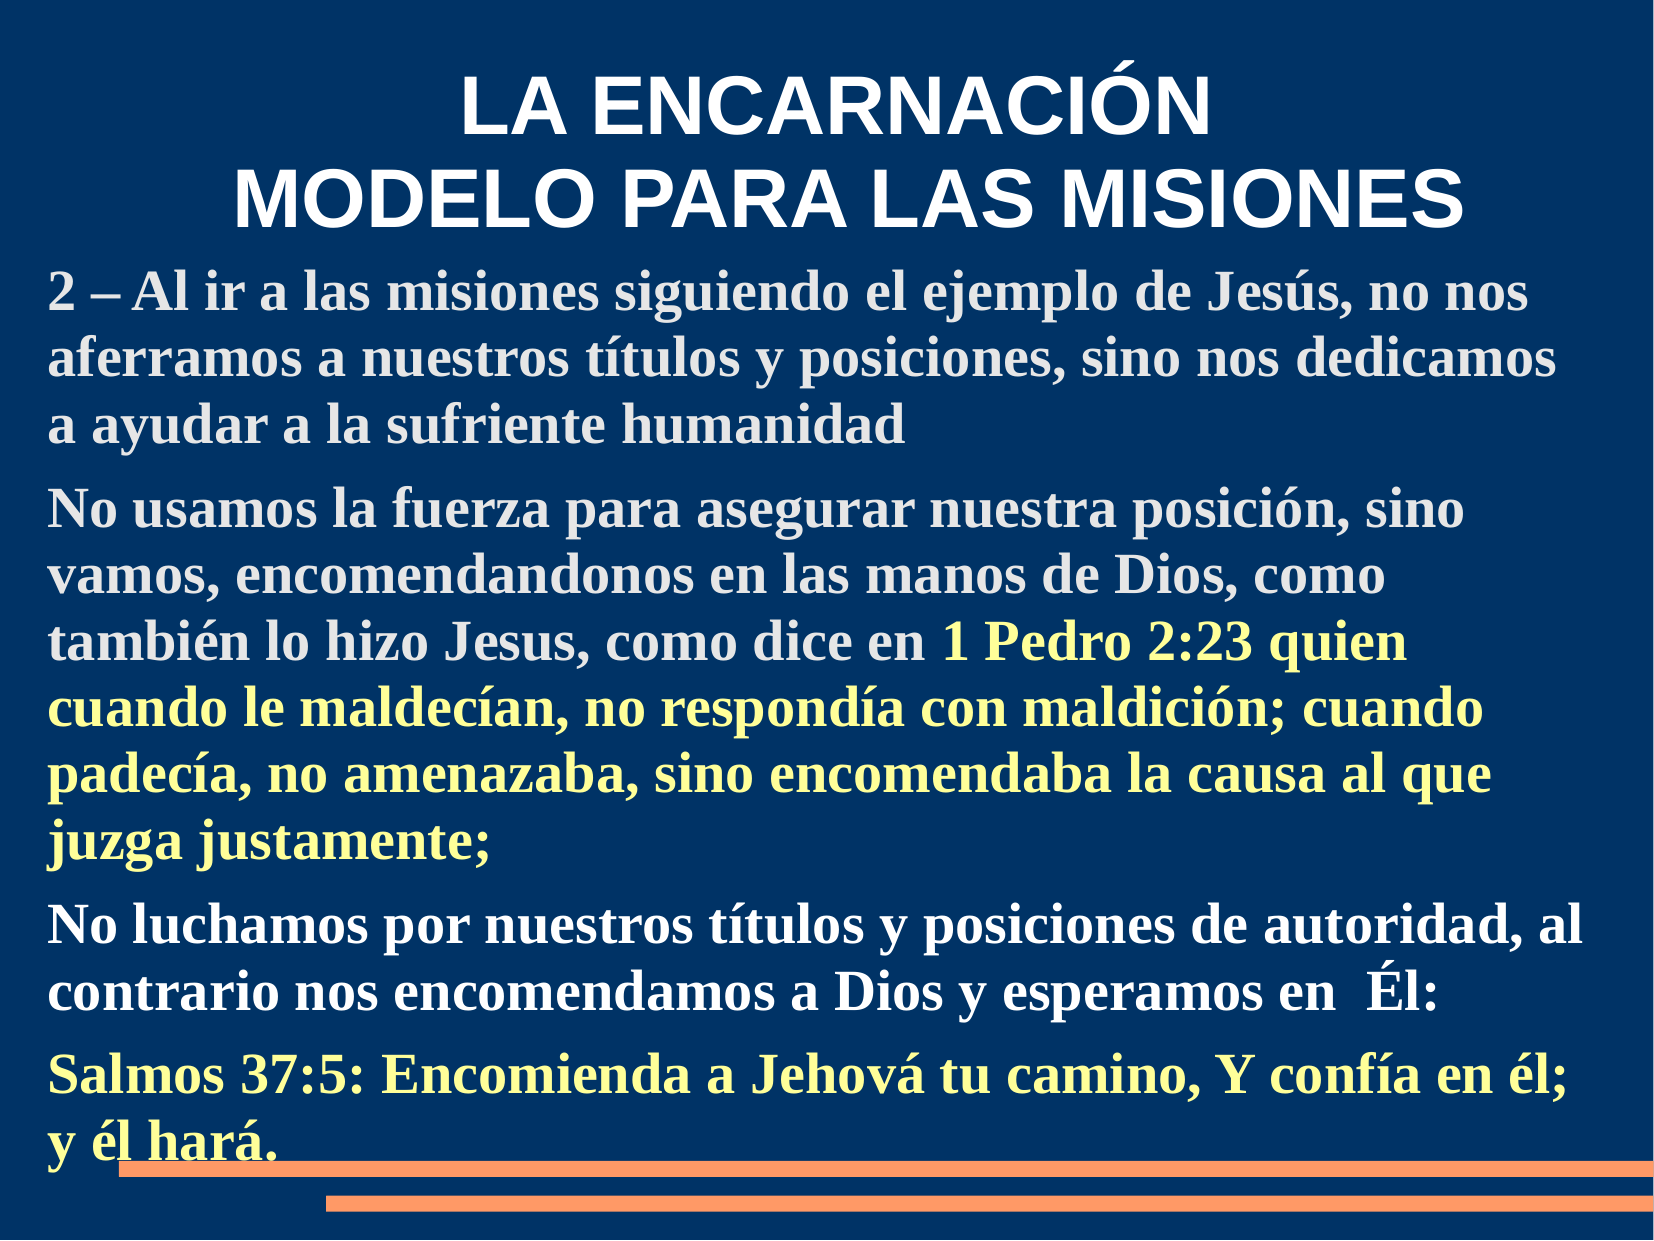

# LA ENCARNACIÓN MODELO PARA LAS MISIONES
2 – Al ir a las misiones siguiendo el ejemplo de Jesús, no nos aferramos a nuestros títulos y posiciones, sino nos dedicamos a ayudar a la sufriente humanidad
No usamos la fuerza para asegurar nuestra posición, sino vamos, encomendandonos en las manos de Dios, como también lo hizo Jesus, como dice en 1 Pedro 2:23 quien cuando le maldecían, no respondía con maldición; cuando padecía, no amenazaba, sino encomendaba la causa al que juzga justamente;
No luchamos por nuestros títulos y posiciones de autoridad, al contrario nos encomendamos a Dios y esperamos en Él:
Salmos 37:5: Encomienda a Jehová tu camino, Y confía en él; y él hará.